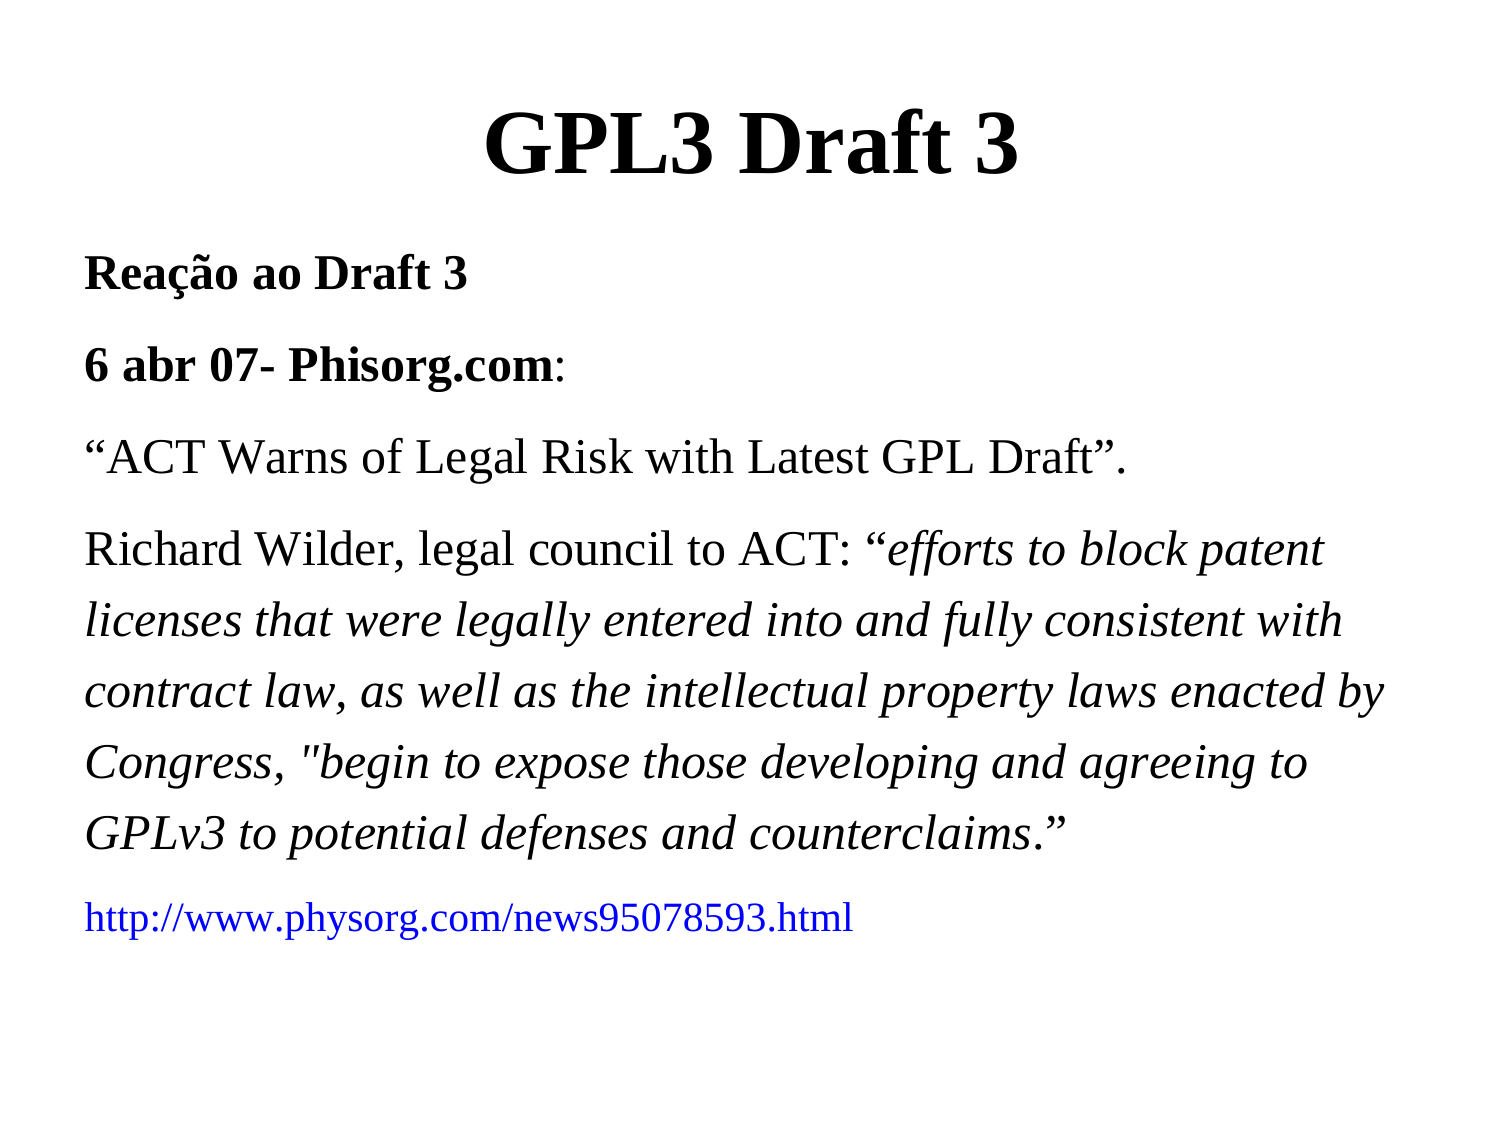

# GPL3 Draft 3
Reação ao Draft 3
6 abr 07- Phisorg.com:
“ACT Warns of Legal Risk with Latest GPL Draft”.
Richard Wilder, legal council to ACT: “efforts to block patent licenses that were legally entered into and fully consistent with contract law, as well as the intellectual property laws enacted by Congress, "begin to expose those developing and agreeing to GPLv3 to potential defenses and counterclaims.”
http://www.physorg.com/news95078593.html